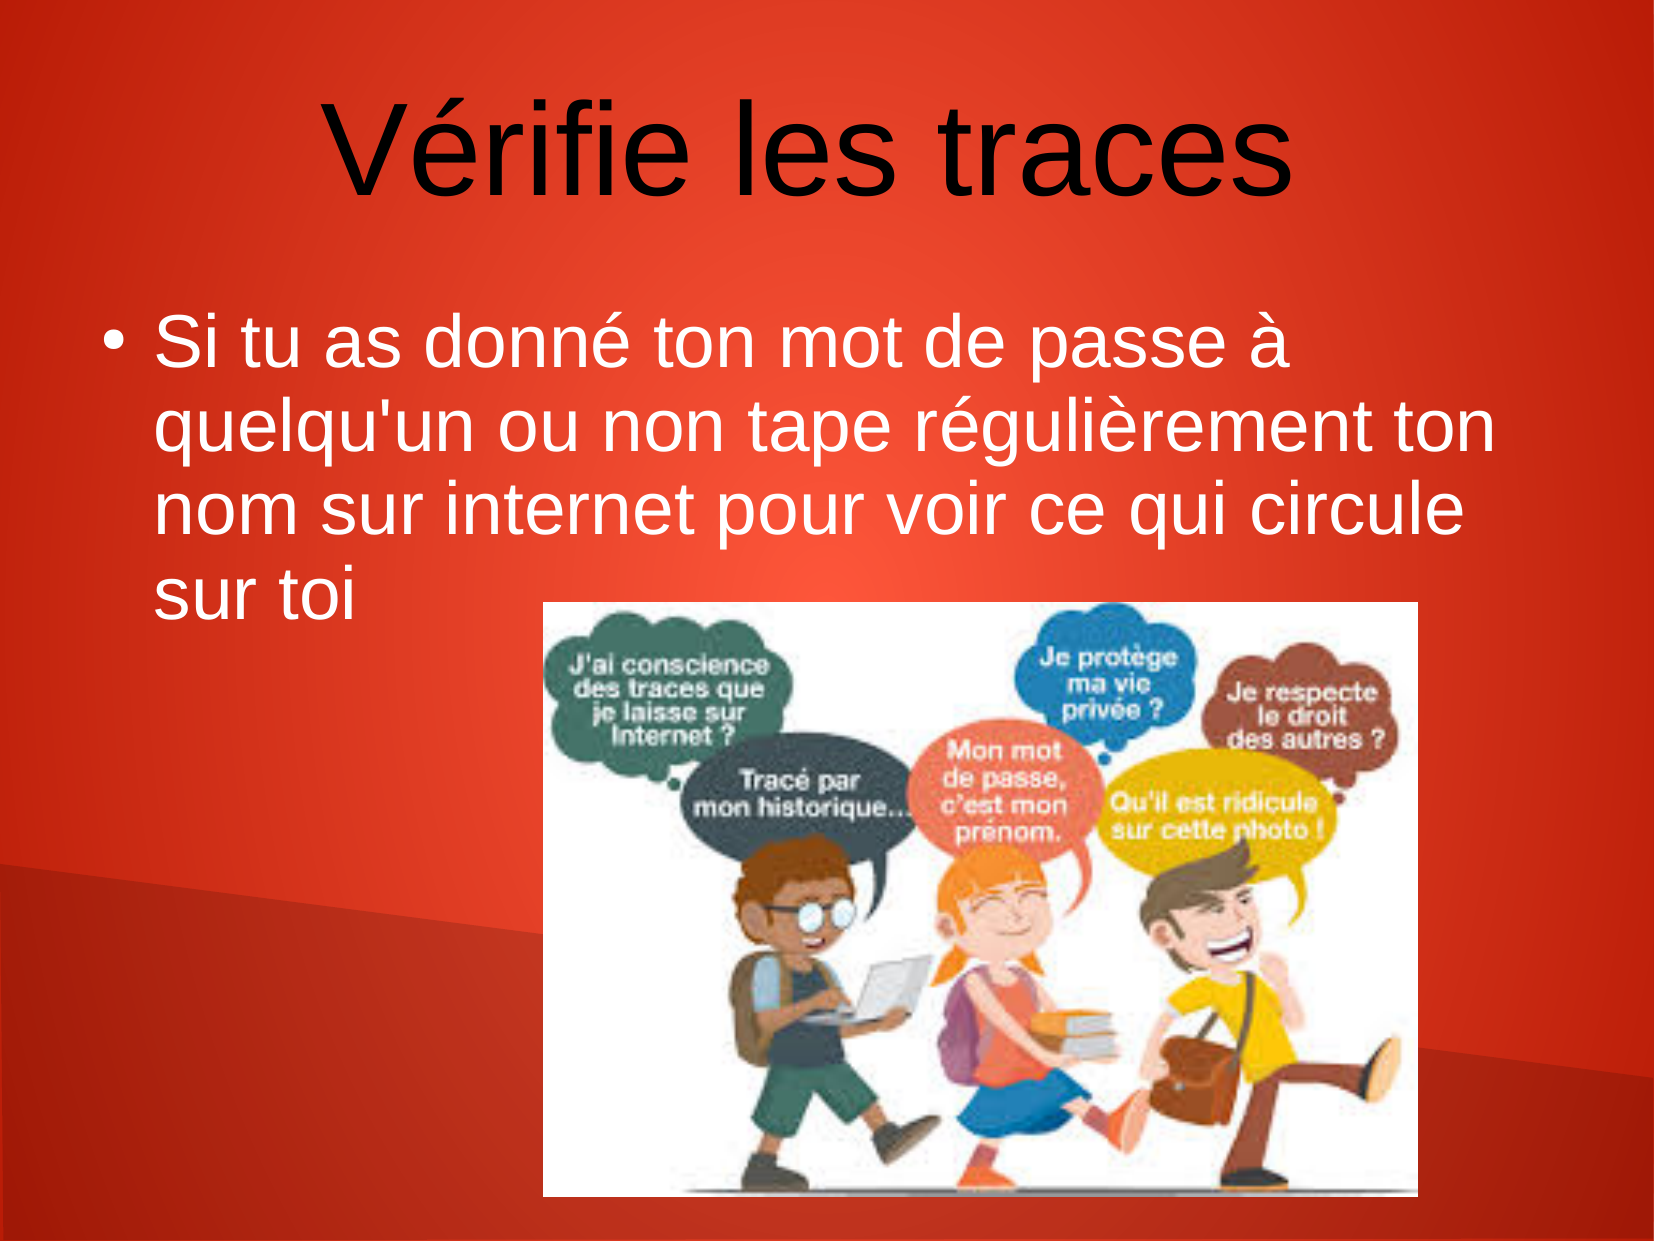

# Vérifie les traces
Si tu as donné ton mot de passe à quelqu'un ou non tape régulièrement ton nom sur internet pour voir ce qui circule sur toi